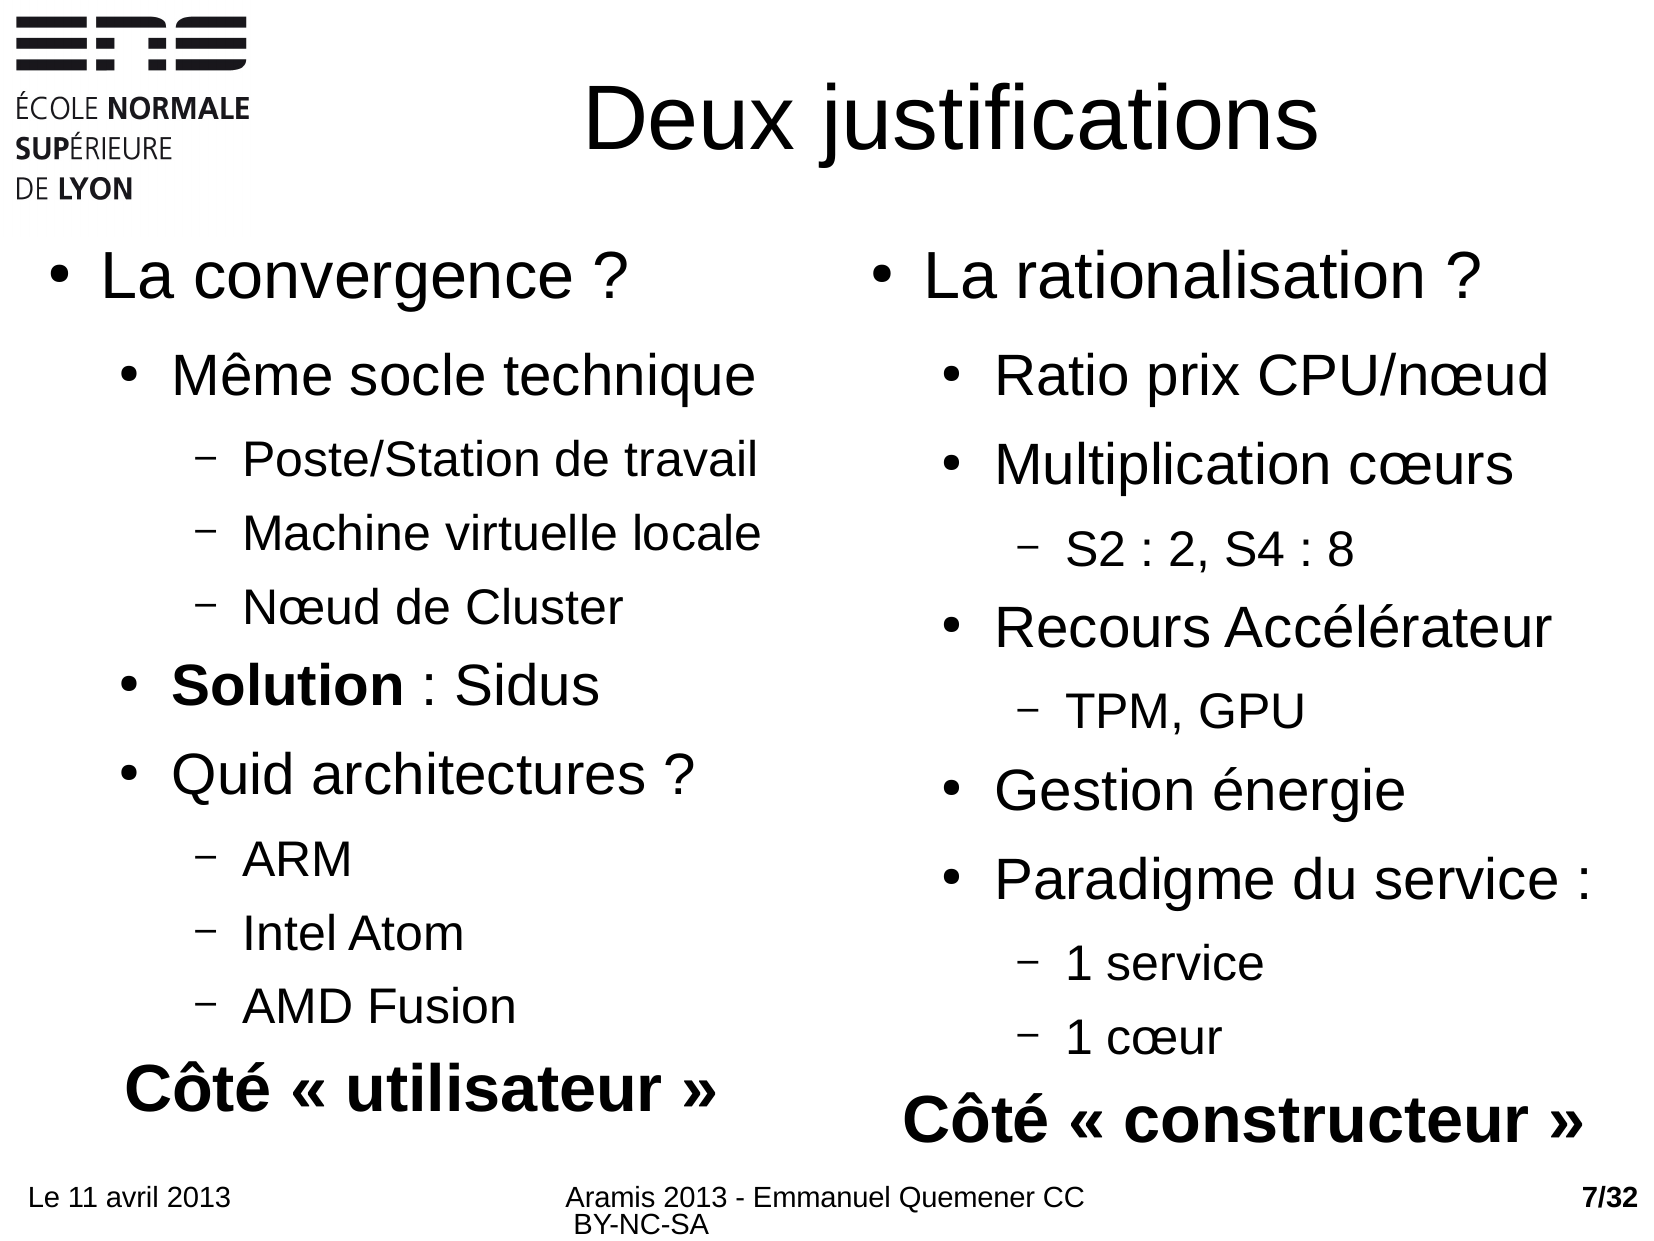

# Deux justifications
La convergence ?
Même socle technique
Poste/Station de travail
Machine virtuelle locale
Nœud de Cluster
Solution : Sidus
Quid architectures ?
ARM
Intel Atom
AMD Fusion
Côté « utilisateur »
La rationalisation ?
Ratio prix CPU/nœud
Multiplication cœurs
S2 : 2, S4 : 8
Recours Accélérateur
TPM, GPU
Gestion énergie
Paradigme du service :
1 service
1 cœur
Côté « constructeur »
Le 11 avril 2013
Aramis 2013 - Emmanuel Quemener CC BY-NC-SA
7